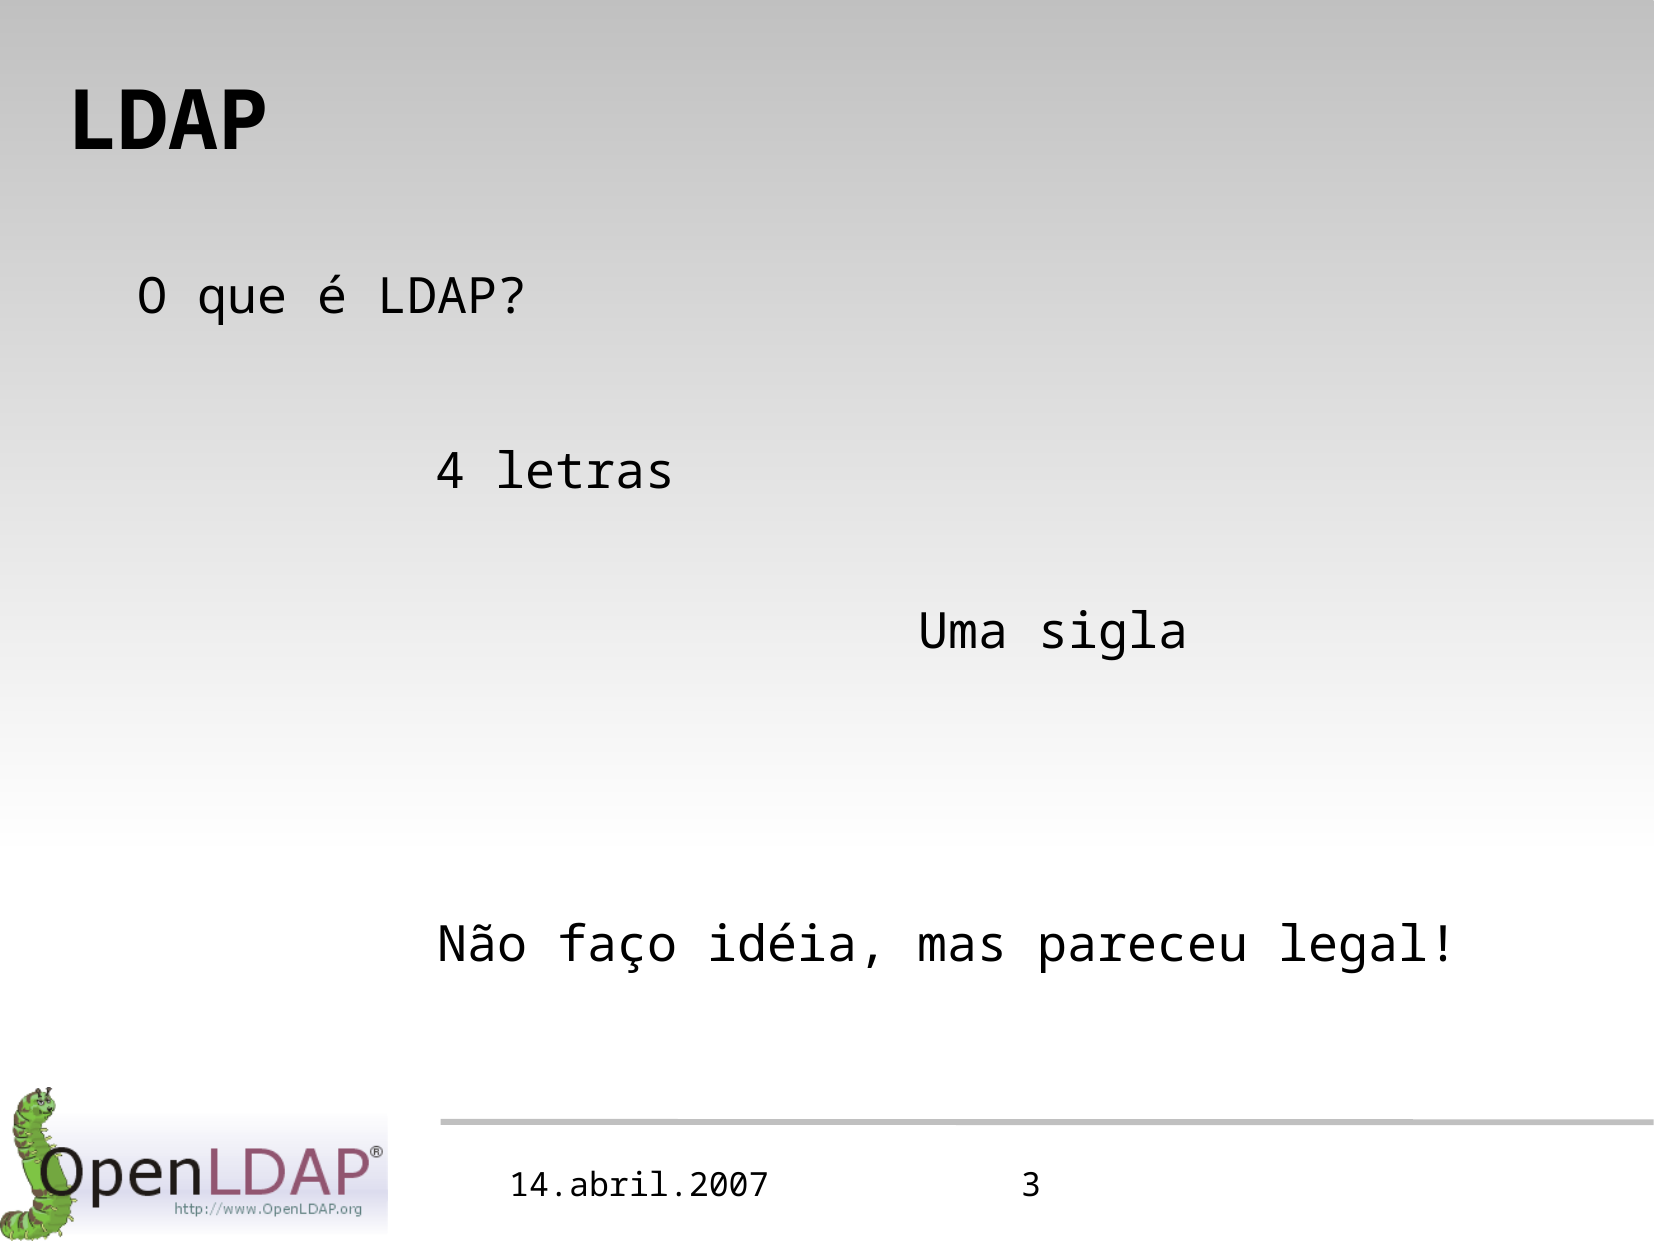

LDAP
O que é LDAP?
4 letras
Uma sigla
Não faço idéia, mas pareceu legal!